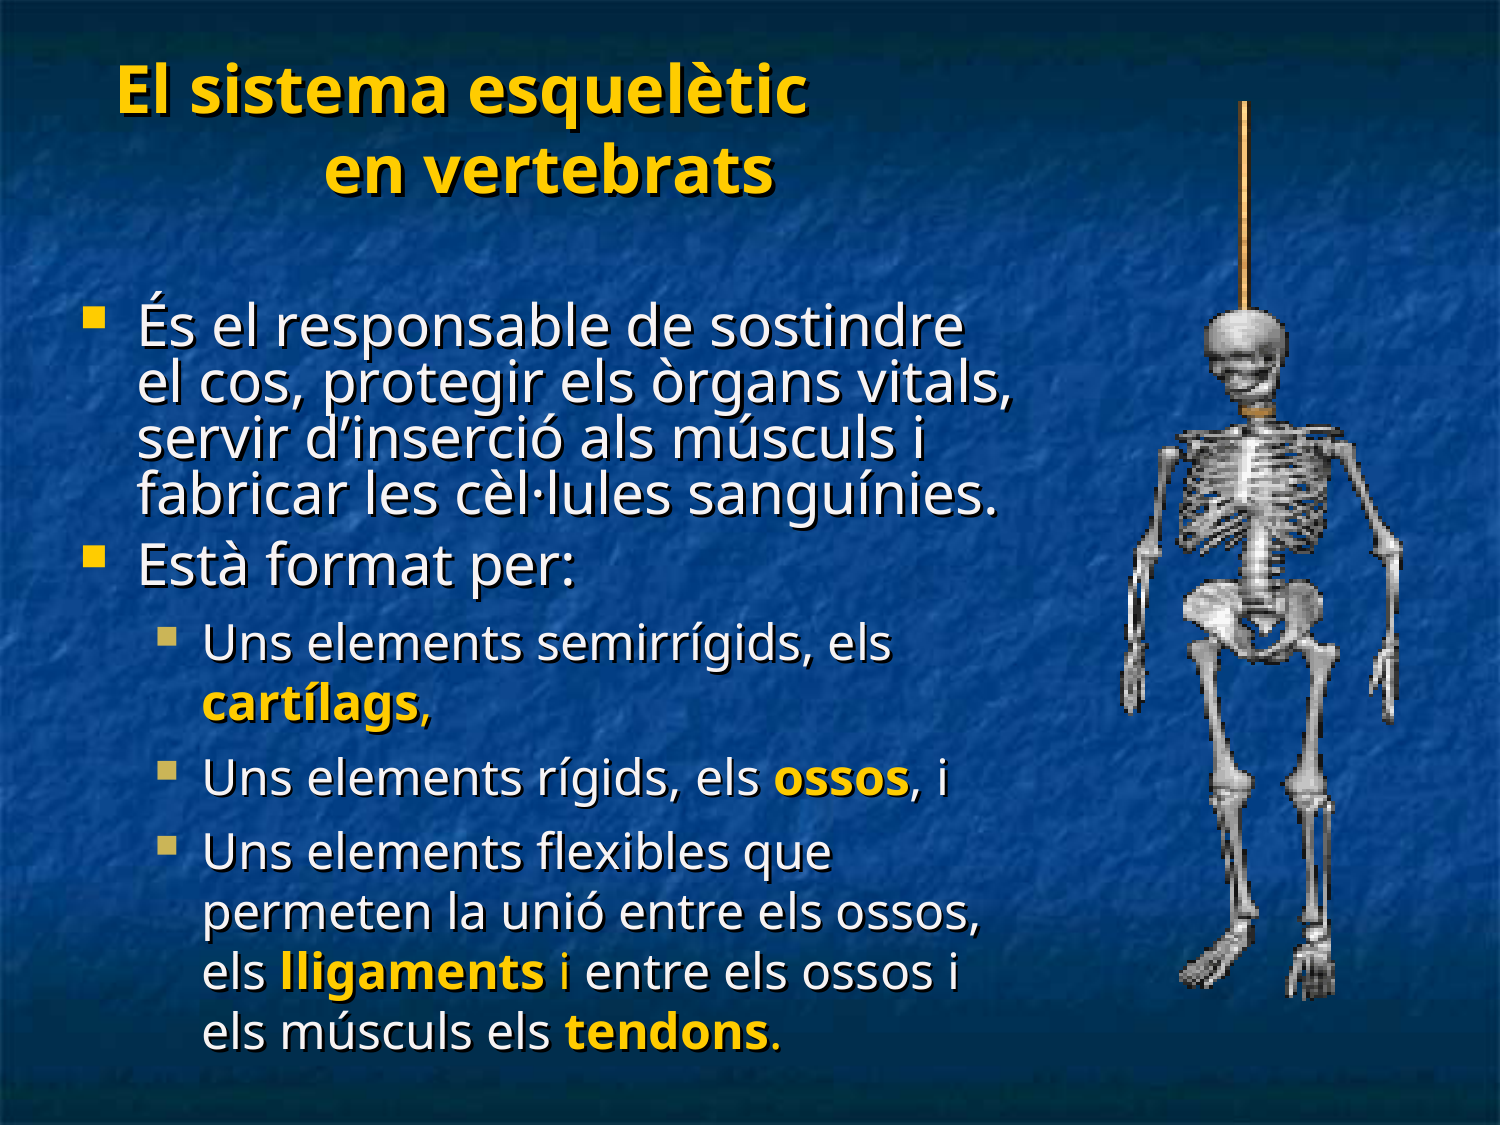

# El sistema esquelètic
en vertebrats
És el responsable de sostindre el cos, protegir els òrgans vitals, servir d’inserció als músculs i fabricar les cèl·lules sanguínies.
Està format per:
Uns elements semirrígids, els cartílags,
Uns elements rígids, els ossos, i
Uns elements flexibles que permeten la unió entre els ossos, els lligaments i entre els ossos i els músculs els tendons.